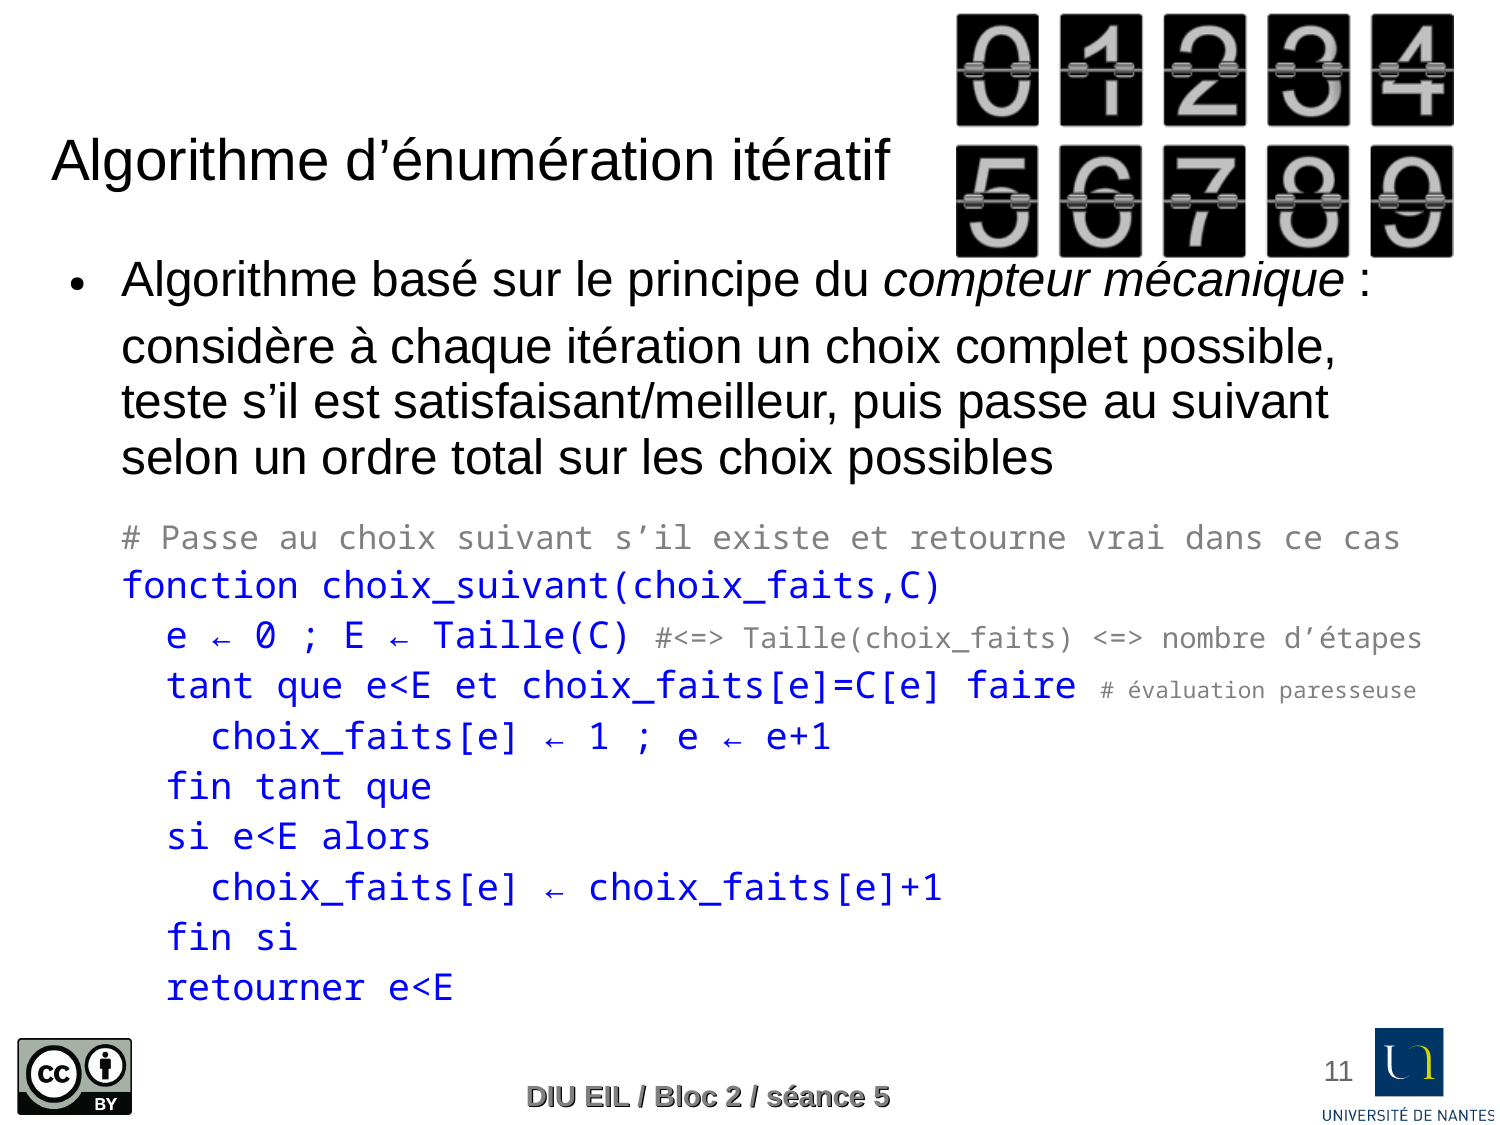

# Algorithme d’énumération itératif
Algorithme basé sur le principe du compteur mécanique : considère à chaque itération un choix complet possible, teste s’il est satisfaisant/meilleur, puis passe au suivant selon un ordre total sur les choix possibles
# Passe au choix suivant s’il existe et retourne vrai dans ce cas fonction choix_suivant(choix_faits,C) e ← 0 ; E ← Taille(C) #<=> Taille(choix_faits) <=> nombre d’étapes tant que e<E et choix_faits[e]=C[e] faire # évaluation paresseuse choix_faits[e] ← 1 ; e ← e+1 fin tant que si e<E alors choix_faits[e] ← choix_faits[e]+1 fin si retourner e<E
11